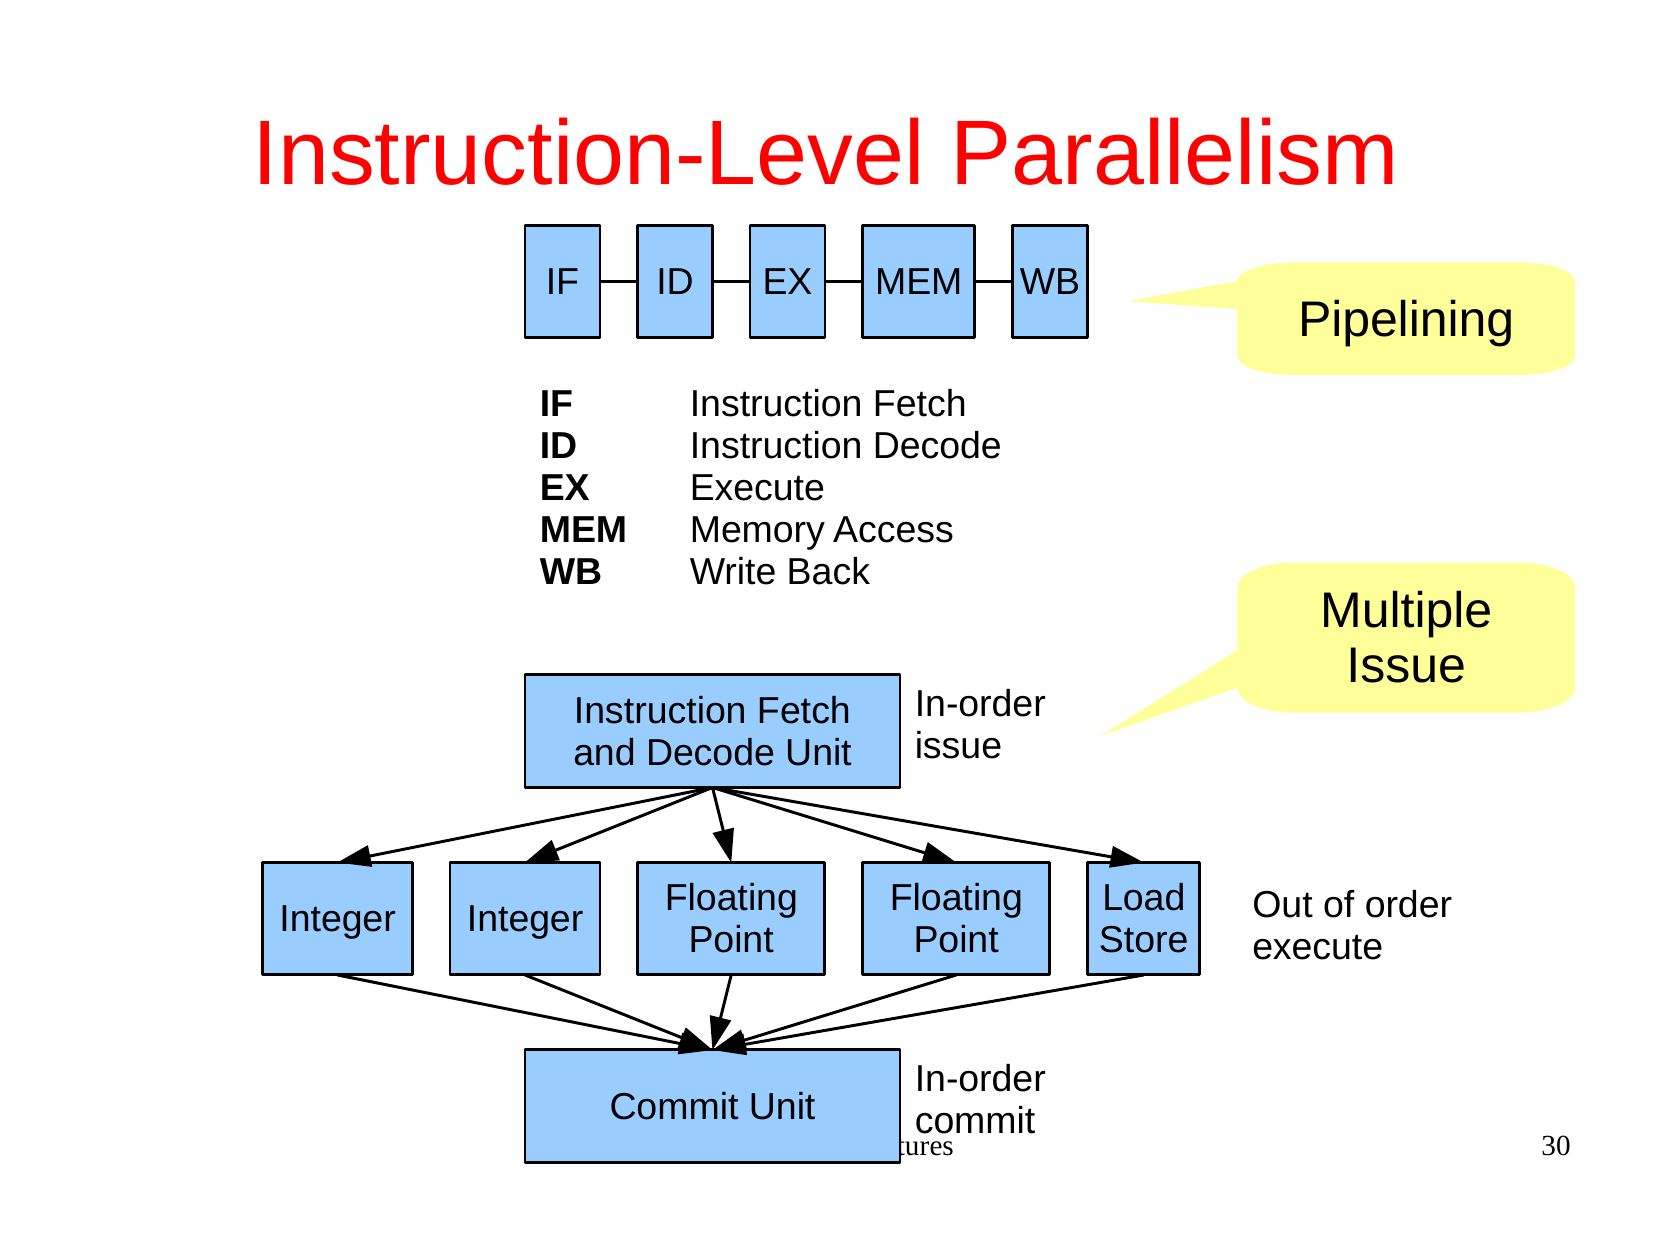

# Instruction-Level Parallelism
IF
ID
EX
MEM
WB
Pipelining
IF		Instruction Fetch
ID		Instruction Decode
EX		Execute
MEM	Memory Access
WB		Write Back
Multiple
Issue
Instruction Fetch
and Decode Unit
In-order
issue
Integer
Integer
Floating
Point
Floating
Point
Load
Store
Out of order execute
Commit Unit
In-order
commit
Parallel Architectures
30